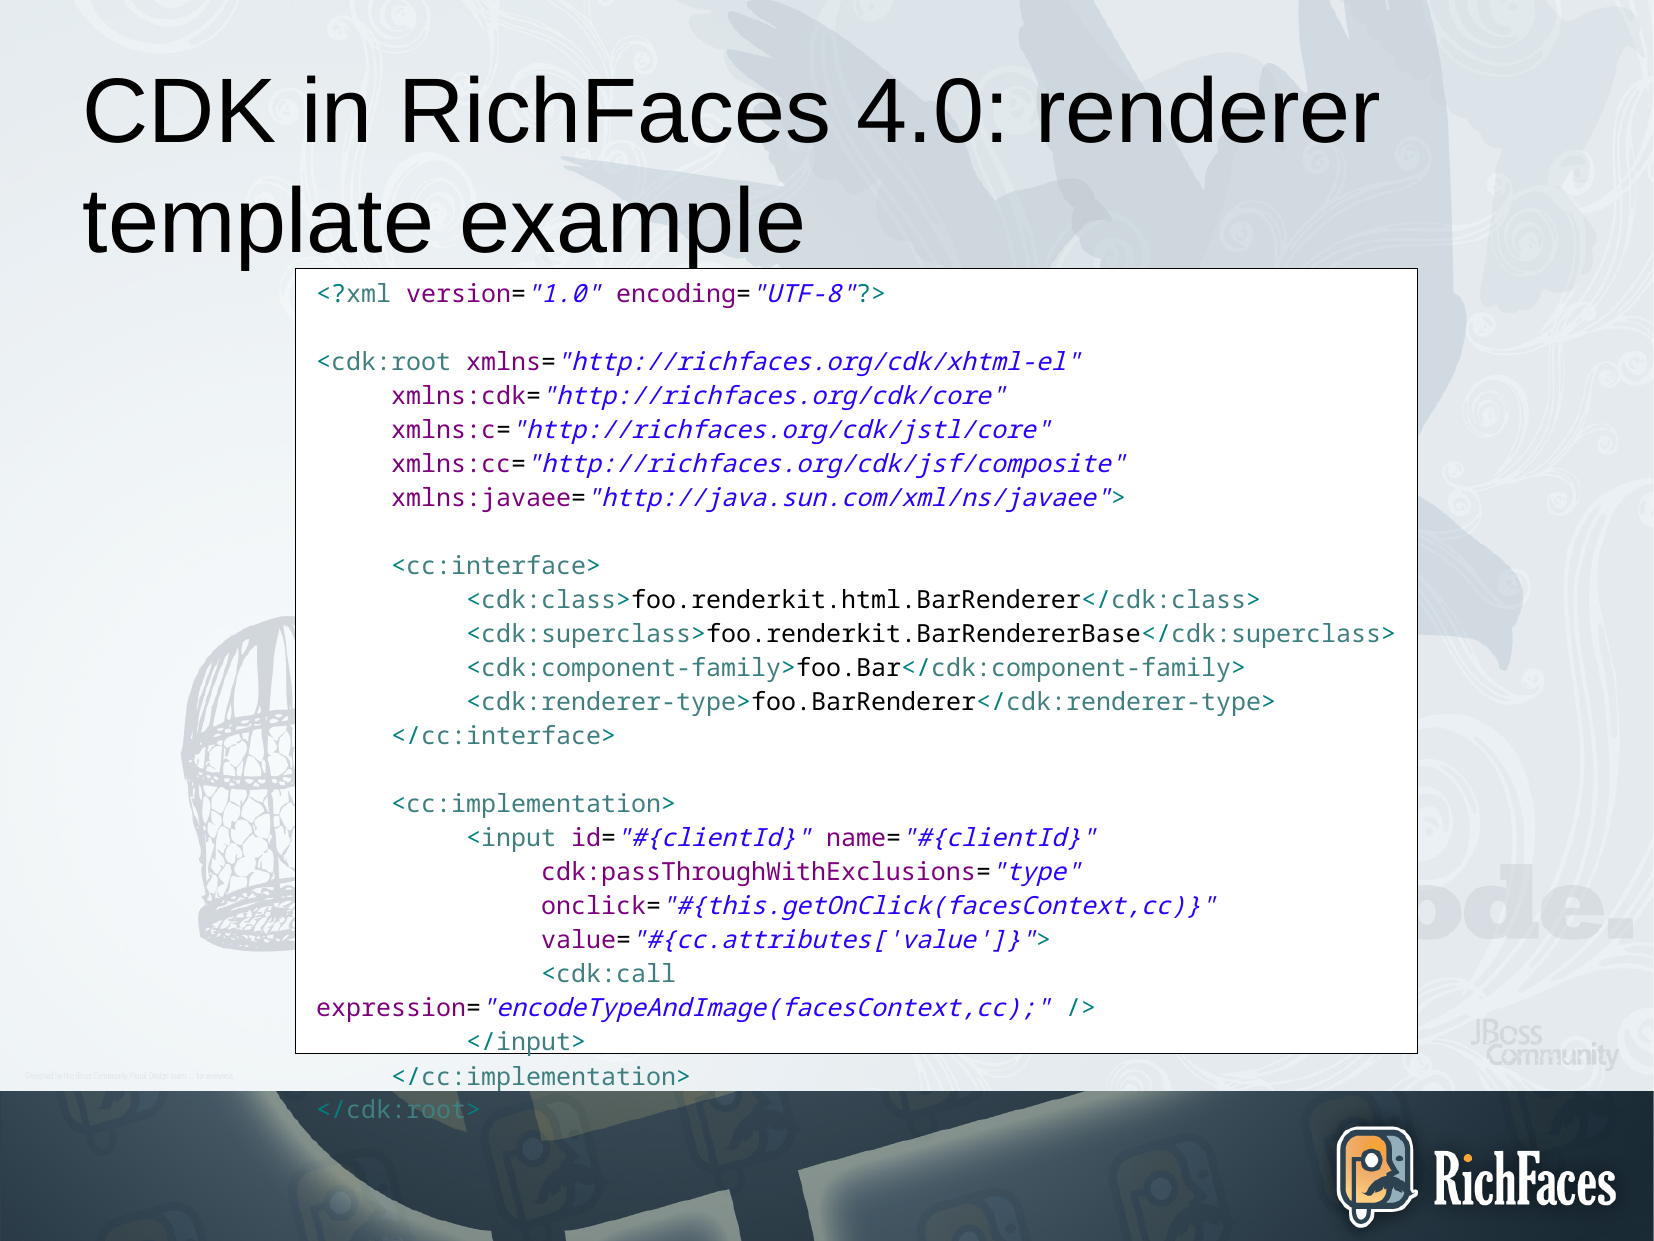

# CDK in RichFaces 4.0: renderer template example
<?xml version="1.0" encoding="UTF-8"?>
<cdk:root xmlns="http://richfaces.org/cdk/xhtml-el"
	xmlns:cdk="http://richfaces.org/cdk/core"
	xmlns:c="http://richfaces.org/cdk/jstl/core"
	xmlns:cc="http://richfaces.org/cdk/jsf/composite"
	xmlns:javaee="http://java.sun.com/xml/ns/javaee">
	<cc:interface>
		<cdk:class>foo.renderkit.html.BarRenderer</cdk:class>
		<cdk:superclass>foo.renderkit.BarRendererBase</cdk:superclass>
		<cdk:component-family>foo.Bar</cdk:component-family>
		<cdk:renderer-type>foo.BarRenderer</cdk:renderer-type>
	</cc:interface>
	<cc:implementation>
		<input id="#{clientId}" name="#{clientId}"
			cdk:passThroughWithExclusions="type"
			onclick="#{this.getOnClick(facesContext,cc)}"
			value="#{cc.attributes['value']}">
			<cdk:call expression="encodeTypeAndImage(facesContext,cc);" />
		</input>
	</cc:implementation>
</cdk:root>